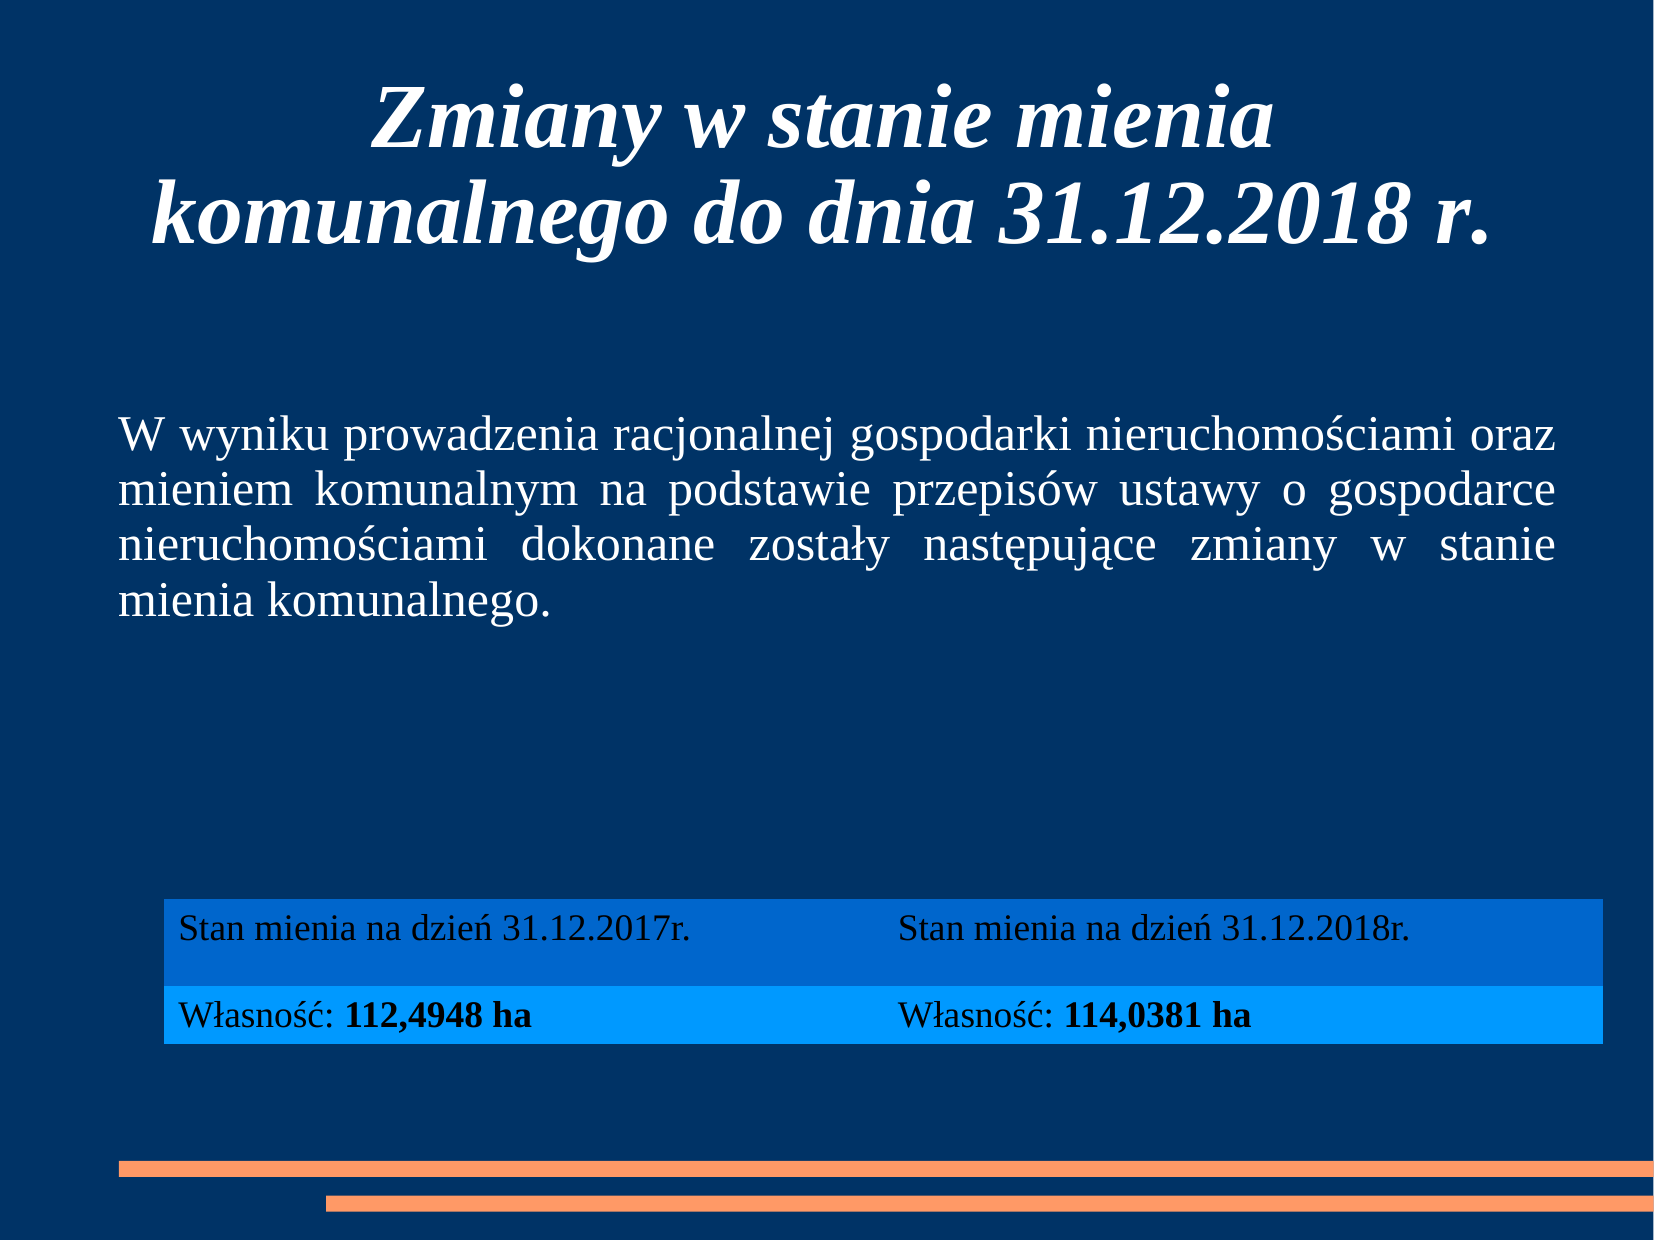

# Zmiany w stanie mienia komunalnego do dnia 31.12.2018 r.
W wyniku prowadzenia racjonalnej gospodarki nieruchomościami oraz mieniem komunalnym na podstawie przepisów ustawy o gospodarce nieruchomościami dokonane zostały następujące zmiany w stanie mienia komunalnego.
| Stan mienia na dzień 31.12.2017r. | Stan mienia na dzień 31.12.2018r. |
| --- | --- |
| Własność: 112,4948 ha | Własność: 114,0381 ha |